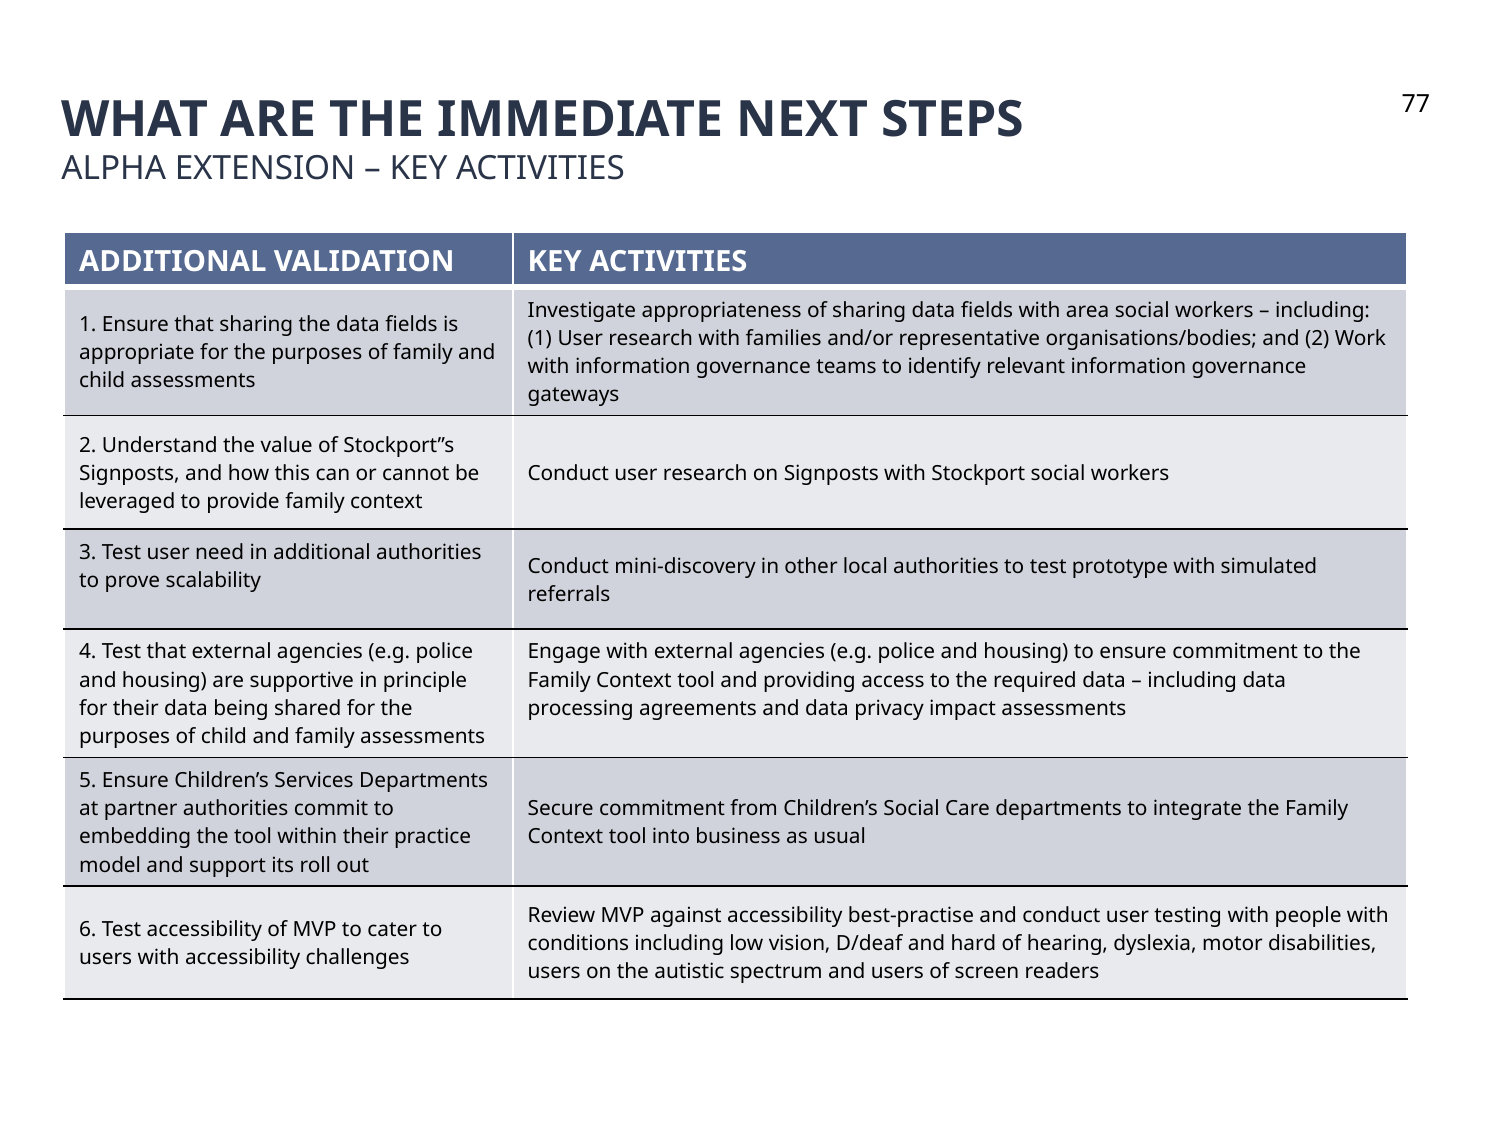

WHAT ARE THE IMMEDIATE NEXT STEPS
ALPHA EXTENSION – KEY ACTIVITIES
| ADDITIONAL VALIDATION | KEY ACTIVITIES |
| --- | --- |
| 1. Ensure that sharing the data fields is appropriate for the purposes of family and child assessments | Investigate appropriateness of sharing data fields with area social workers – including: (1) User research with families and/or representative organisations/bodies; and (2) Work with information governance teams to identify relevant information governance gateways |
| 2. Understand the value of Stockport’’s Signposts, and how this can or cannot be leveraged to provide family context | Conduct user research on Signposts with Stockport social workers |
| 3. Test user need in additional authorities to prove scalability | Conduct mini-discovery in other local authorities to test prototype with simulated referrals |
| 4. Test that external agencies (e.g. police and housing) are supportive in principle for their data being shared for the purposes of child and family assessments | Engage with external agencies (e.g. police and housing) to ensure commitment to the Family Context tool and providing access to the required data – including data processing agreements and data privacy impact assessments |
| 5. Ensure Children’s Services Departments at partner authorities commit to embedding the tool within their practice model and support its roll out | Secure commitment from Children’s Social Care departments to integrate the Family Context tool into business as usual |
| 6. Test accessibility of MVP to cater to users with accessibility challenges | Review MVP against accessibility best-practise and conduct user testing with people with conditions including low vision, D/deaf and hard of hearing, dyslexia, motor disabilities, users on the autistic spectrum and users of screen readers |